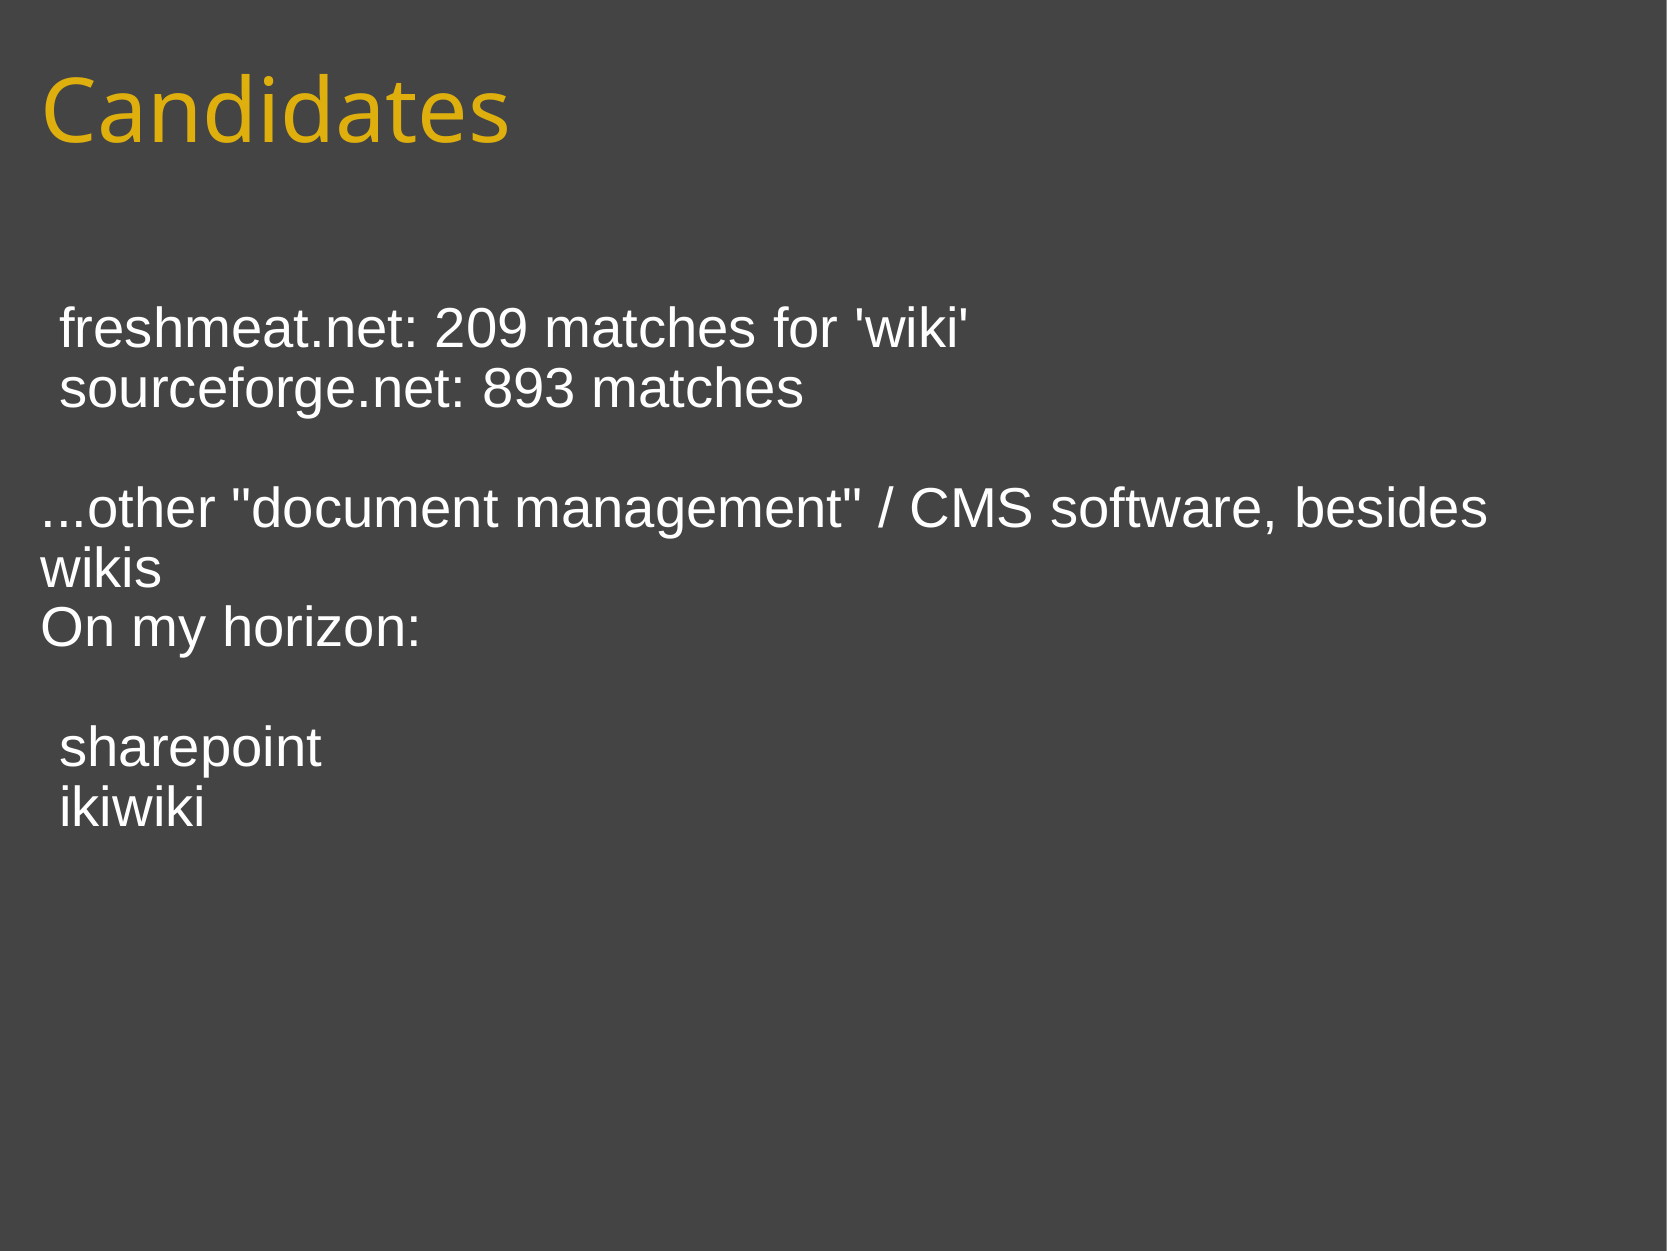

# Candidates
freshmeat.net: 209 matches for 'wiki'
sourceforge.net: 893 matches
...other "document management" / CMS software, besides wikis
On my horizon:
sharepoint
ikiwiki